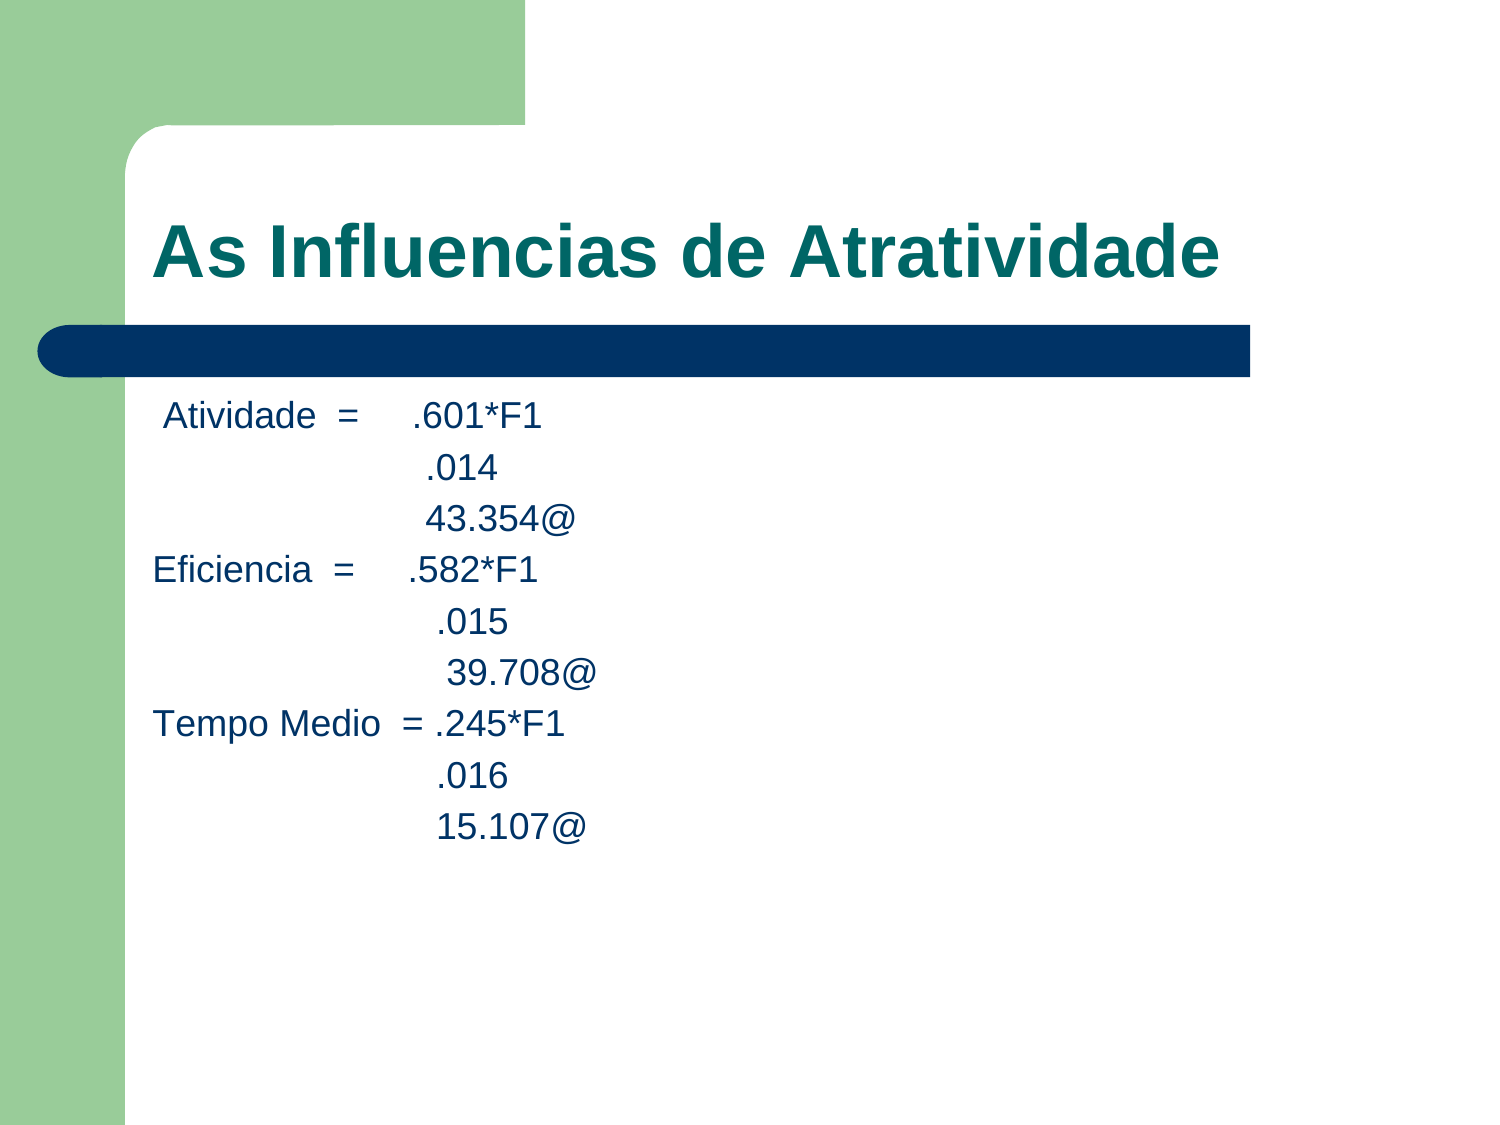

# As Influencias de Atratividade
 Atividade = .601*F1
 .014
 43.354@
Eficiencia = .582*F1
 .015
 39.708@
Tempo Medio = .245*F1
 .016
 15.107@